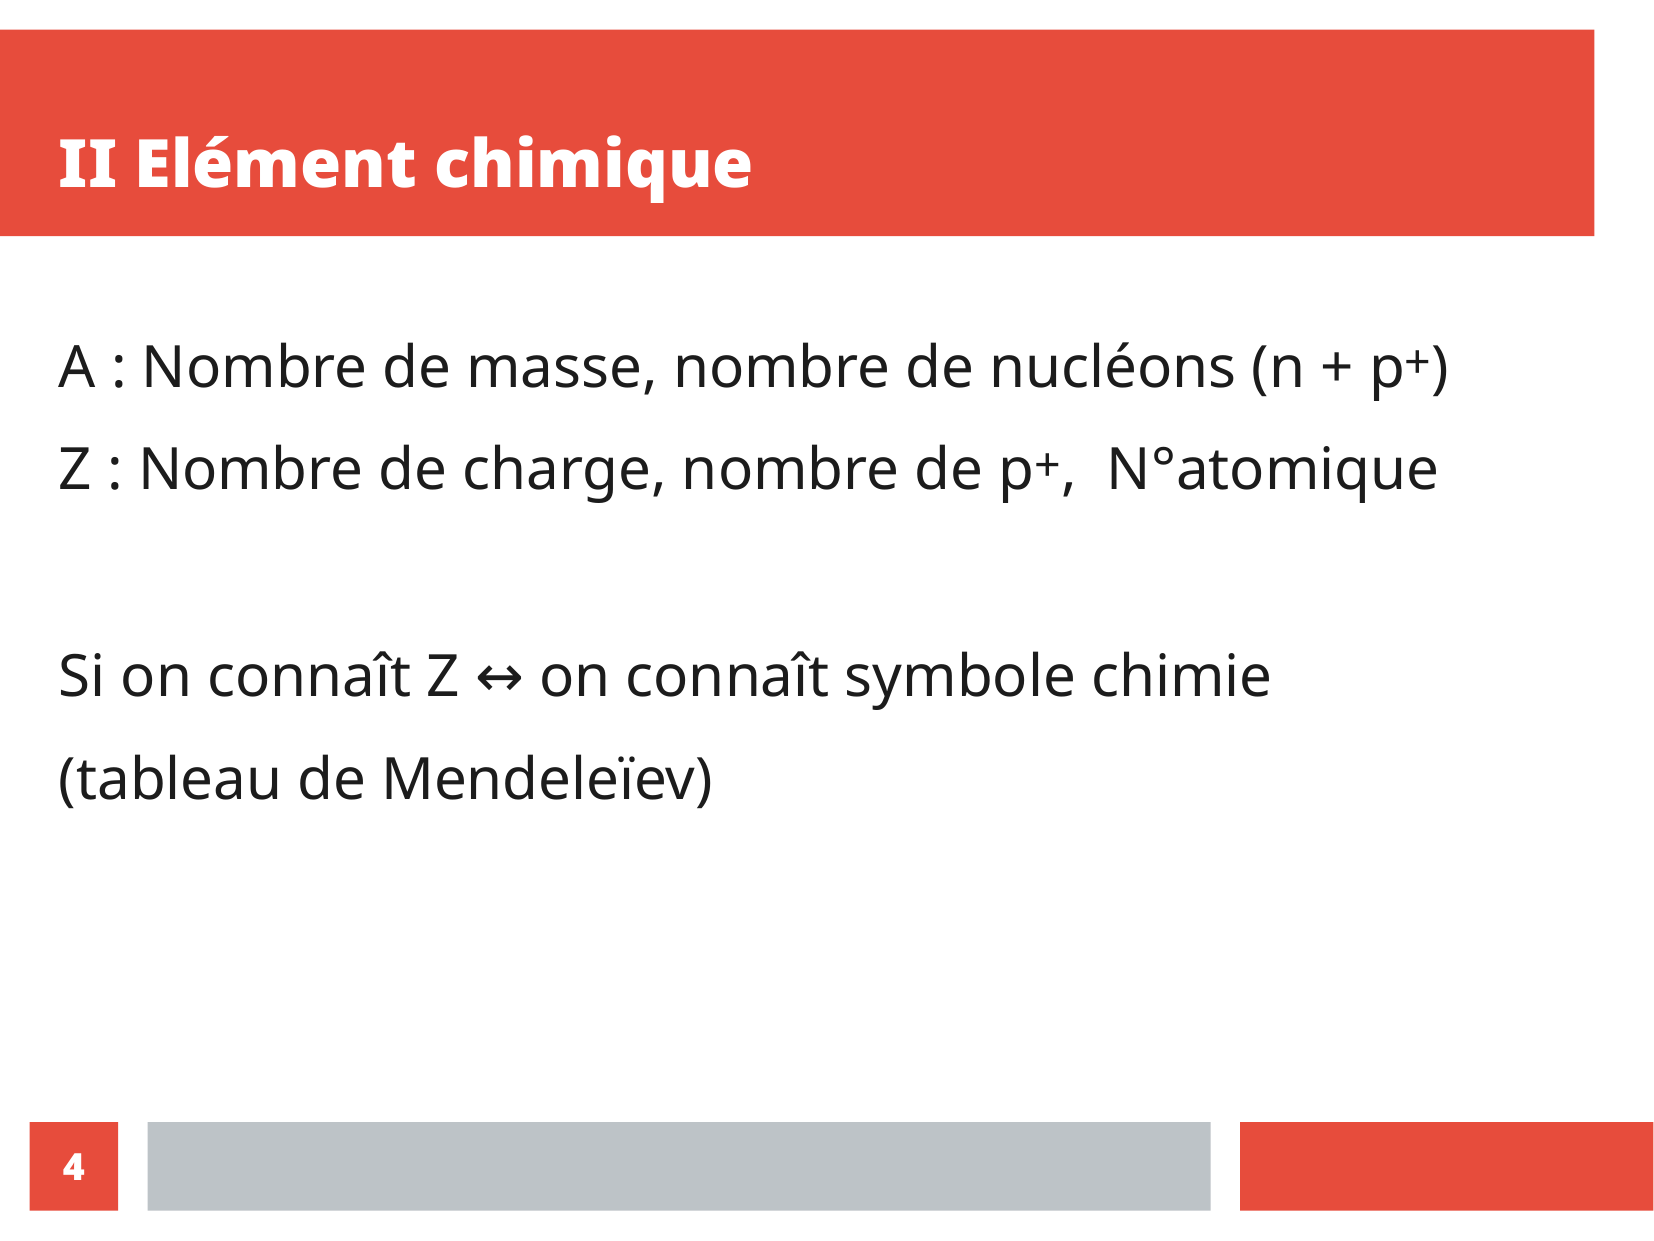

# II Elément chimique
A : Nombre de masse, nombre de nucléons (n + p+)
Z : Nombre de charge, nombre de p+, N°atomique
Si on connaît Z ↔ on connaît symbole chimie
(tableau de Mendeleïev)
4